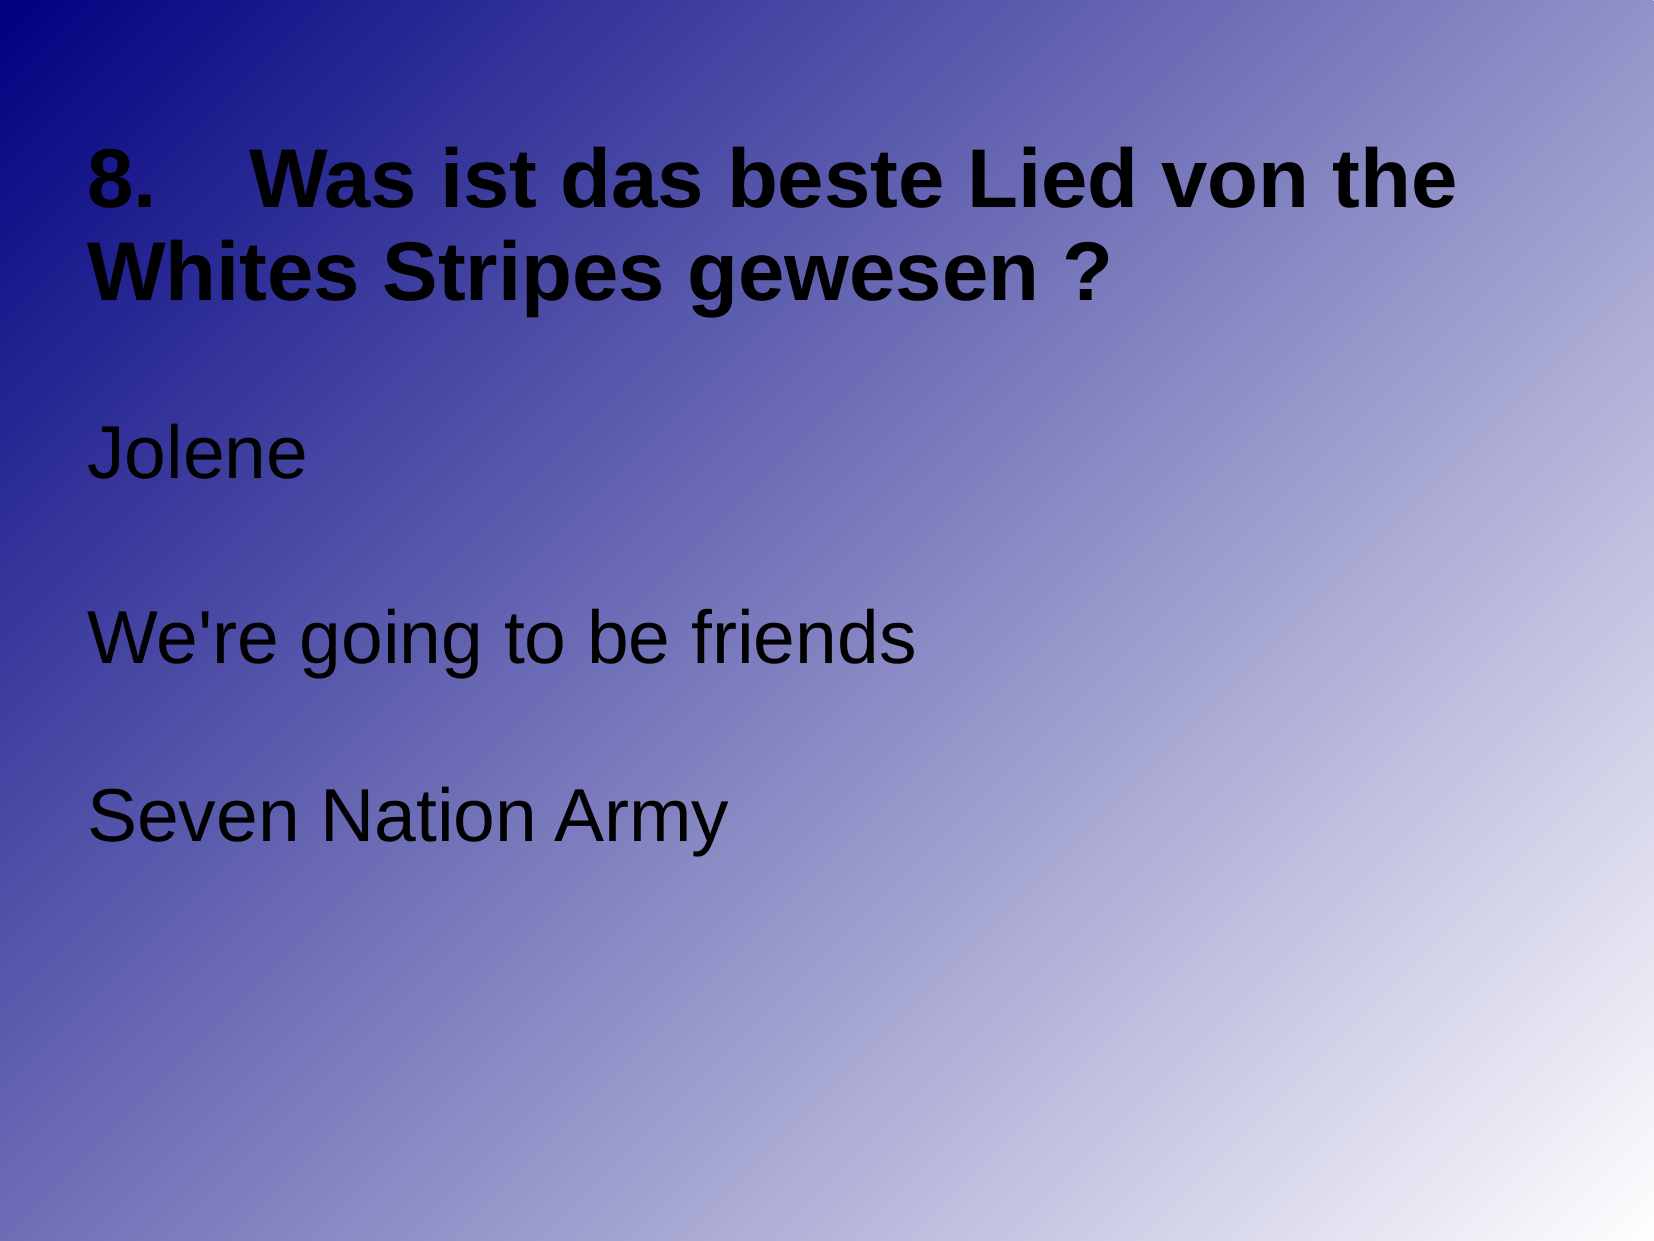

8. Was ist das beste Lied von the Whites Stripes gewesen ?
Jolene
We're going to be friends
Seven Nation Army